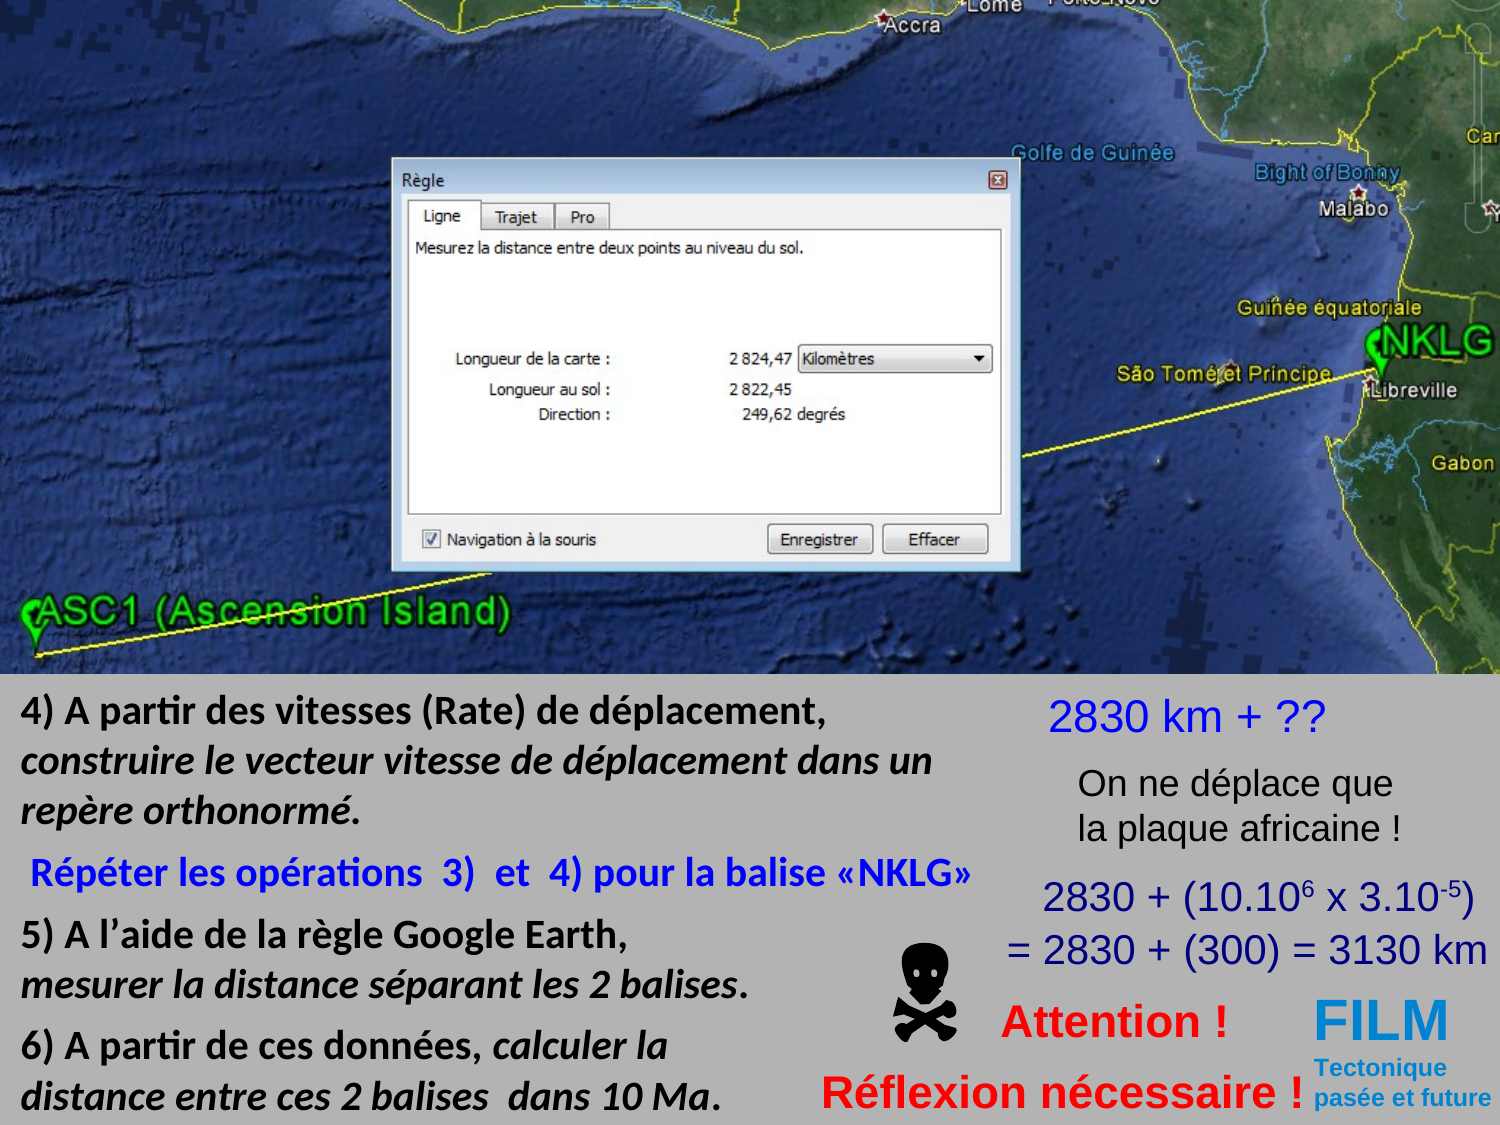

Thème 4 : Tectonique des plaques, l'histoire d'un modèle.
Cha p 3 : Un modèle validé.
I. Le renforcement du modèle par son efficacité prédictive.
B) Les vitesses de déplacement des plaques.TP8
3) Prédictions des positions des continents grâce au GPS.
1) Ouvrir sur le fichier « Divergence.kmz » (public ).
2) Dans l’arborescence des lieux à gauche de l’écran, tout décocher puis cocher « balise GPS ».
3) Cliquer sur la balise verte «ASC1»
pour accéder aux enregistrements GPS.
4) A partir des vitesses (Rate) de déplacement, construire le vecteur vitesse de déplacement dans un repère orthonormé.
Répéter les opérations 3) et 4) pour la balise «NKLG»
5) A l’aide de la règle Google Earth,
mesurer la distance séparant les 2 balises.
6) A partir de ces données, calculer la
distance entre ces 2 balises dans 10 Ma.
2830 km + ??
On ne déplace que la plaque africaine !
2830 + (10.106 x 3.10-5)
 Attention !
Réflexion nécessaire !
= 2830 + (300) = 3130 km
FILM Tectonique pasée et future